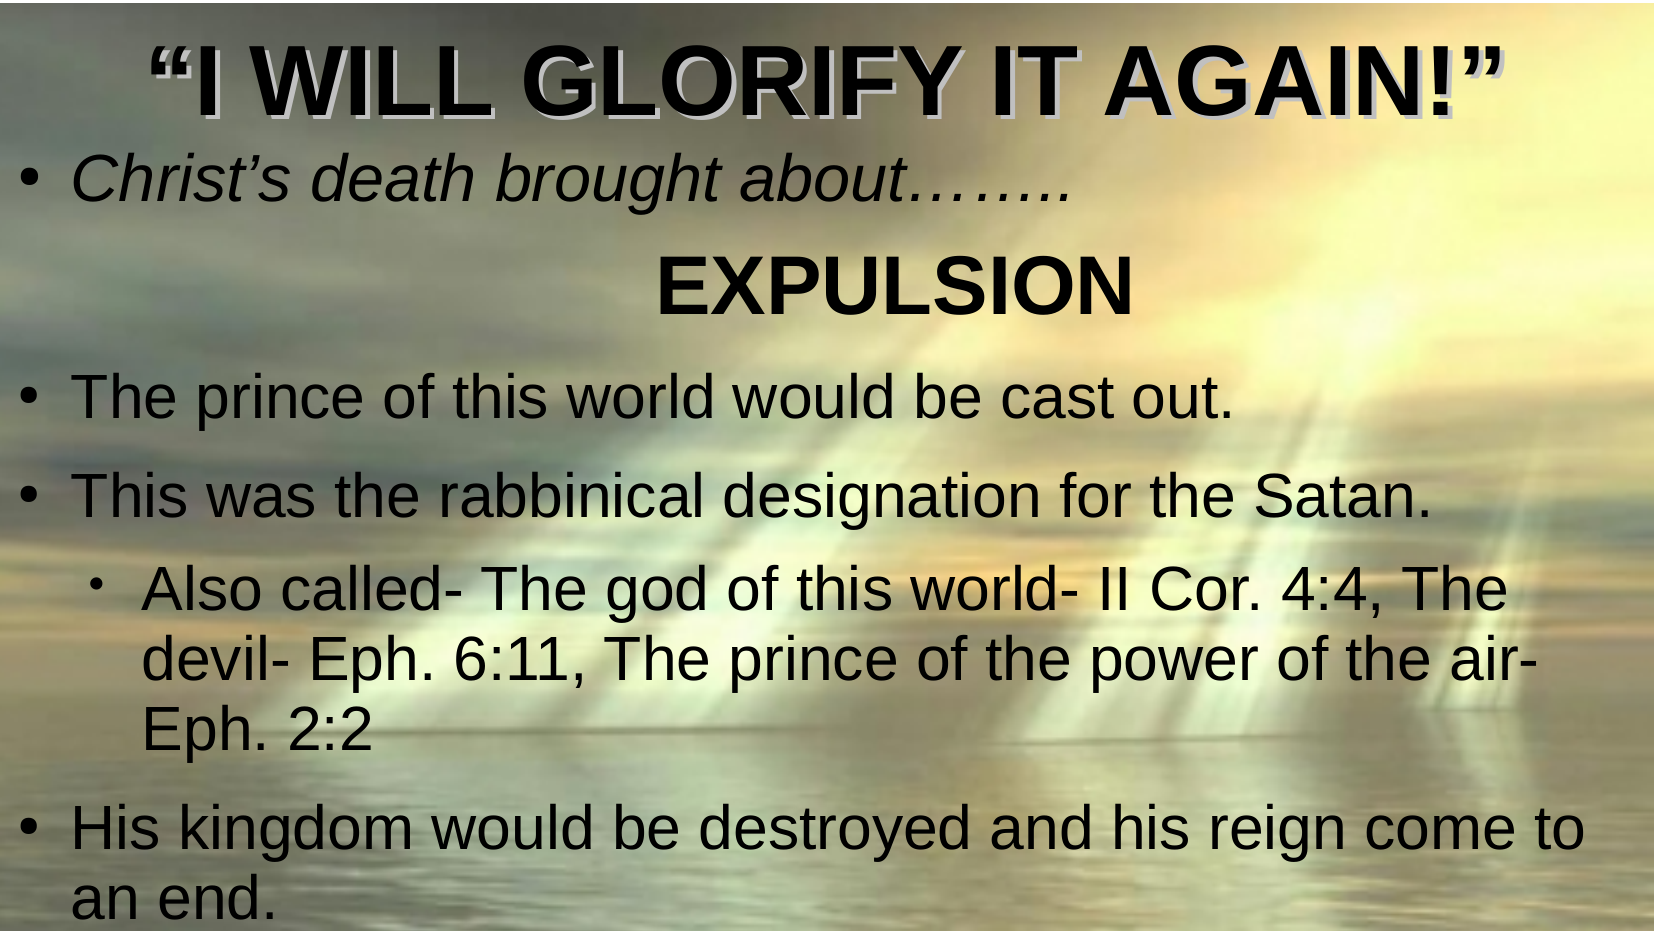

# “I WILL GLORIFY IT AGAIN!”
Christ’s death brought about……..
EXPULSION
The prince of this world would be cast out.
This was the rabbinical designation for the Satan.
Also called- The god of this world- II Cor. 4:4, The devil- Eph. 6:11, The prince of the power of the air- Eph. 2:2
His kingdom would be destroyed and his reign come to an end.